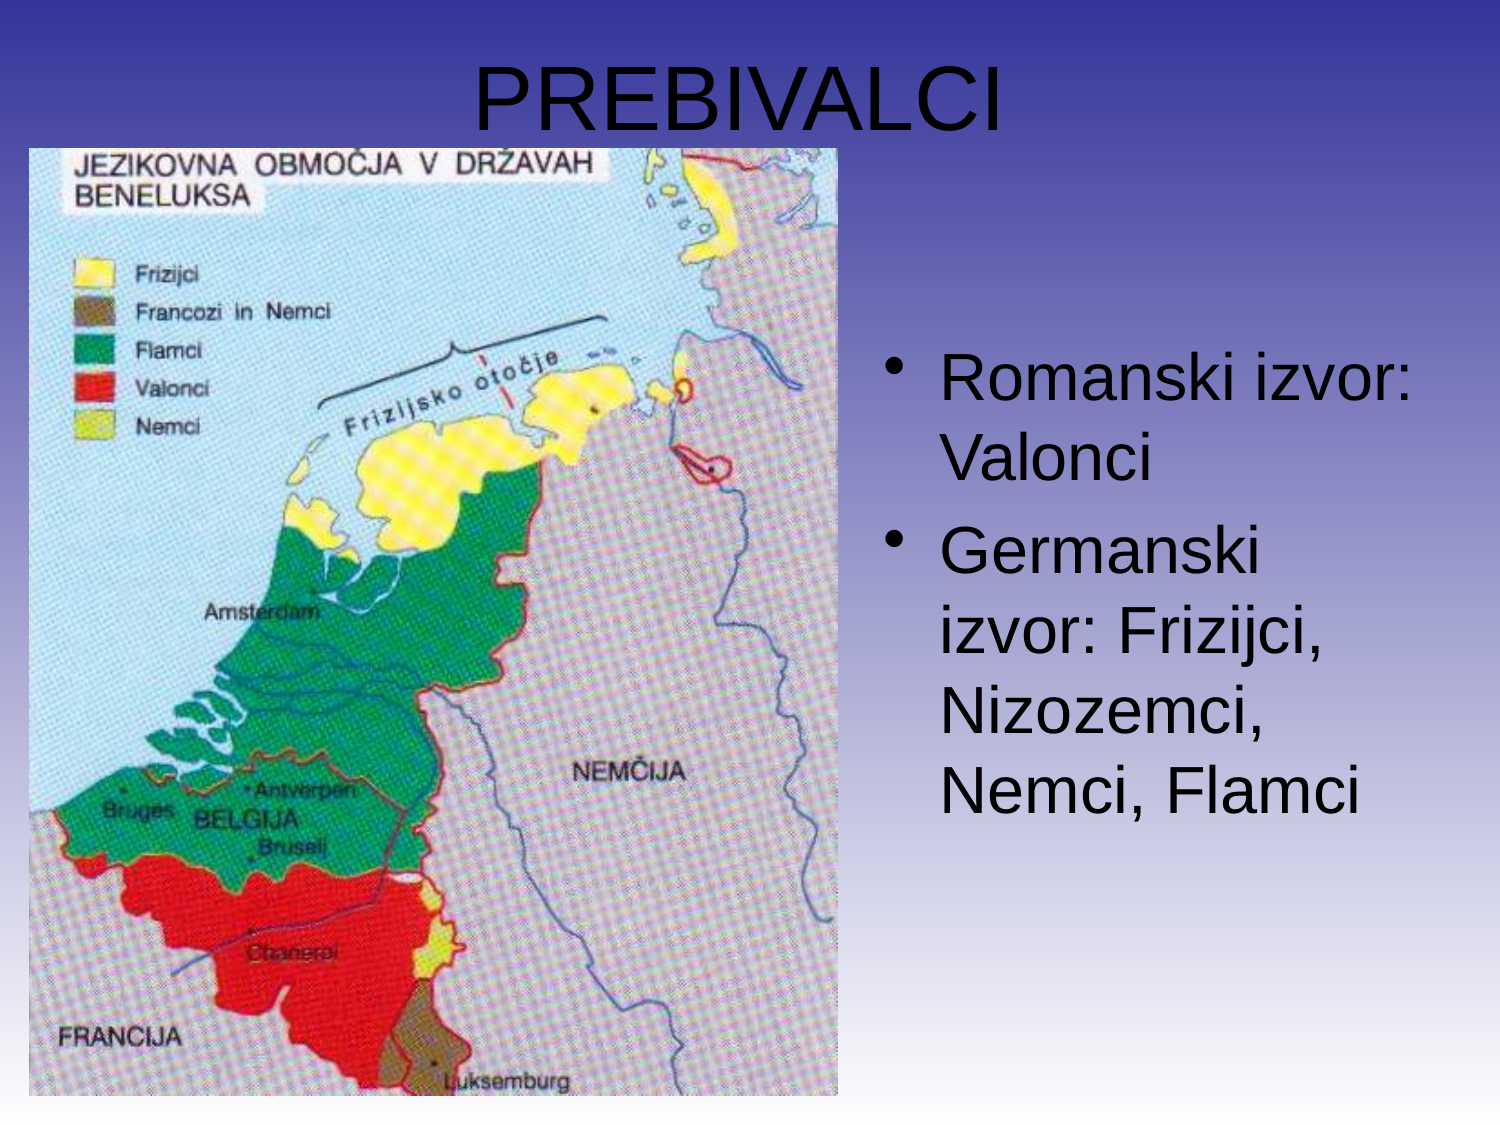

# PREBIVALCI
Romanski izvor: Valonci
Germanski izvor: Frizijci, Nizozemci, Nemci, Flamci